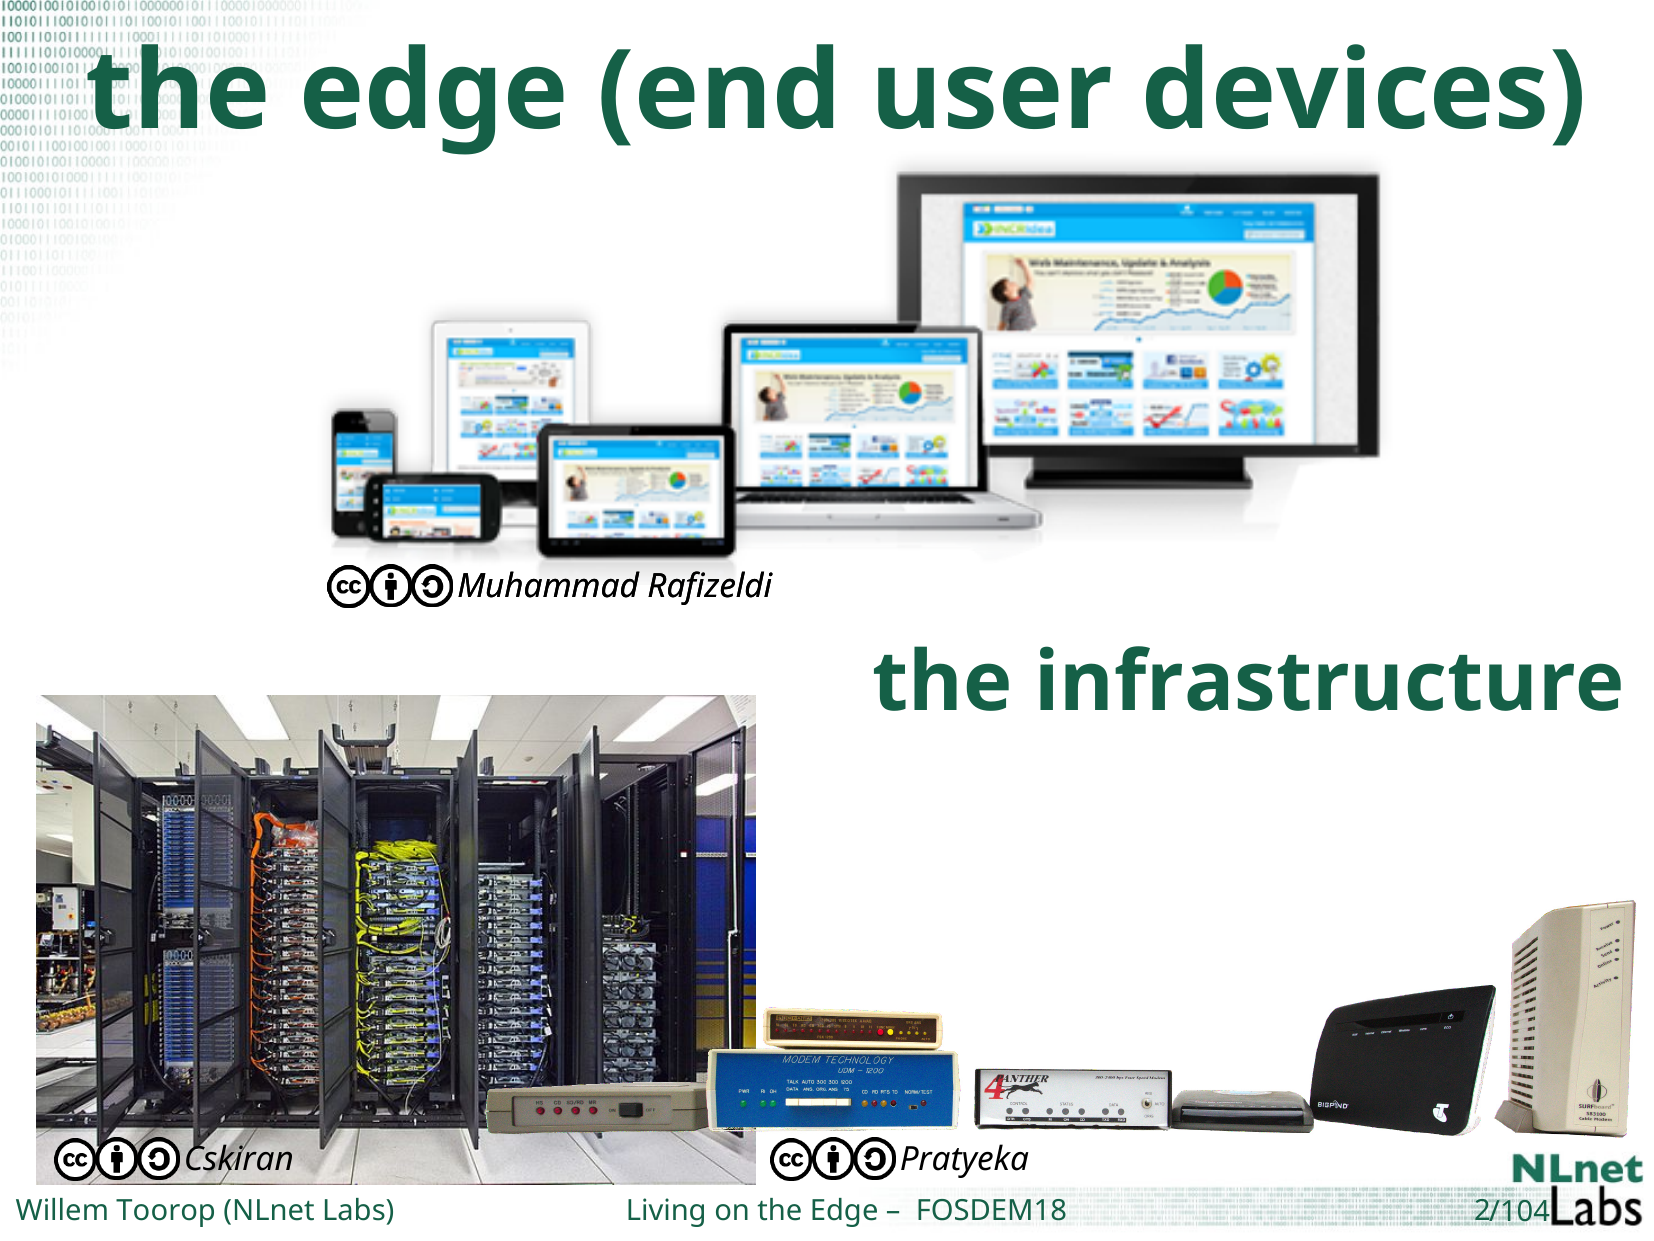

# the edge (end user devices)
Muhammad Rafizeldi
Muhammad Rafizeldi
the infrastructure
Pratyeka
Cskiran